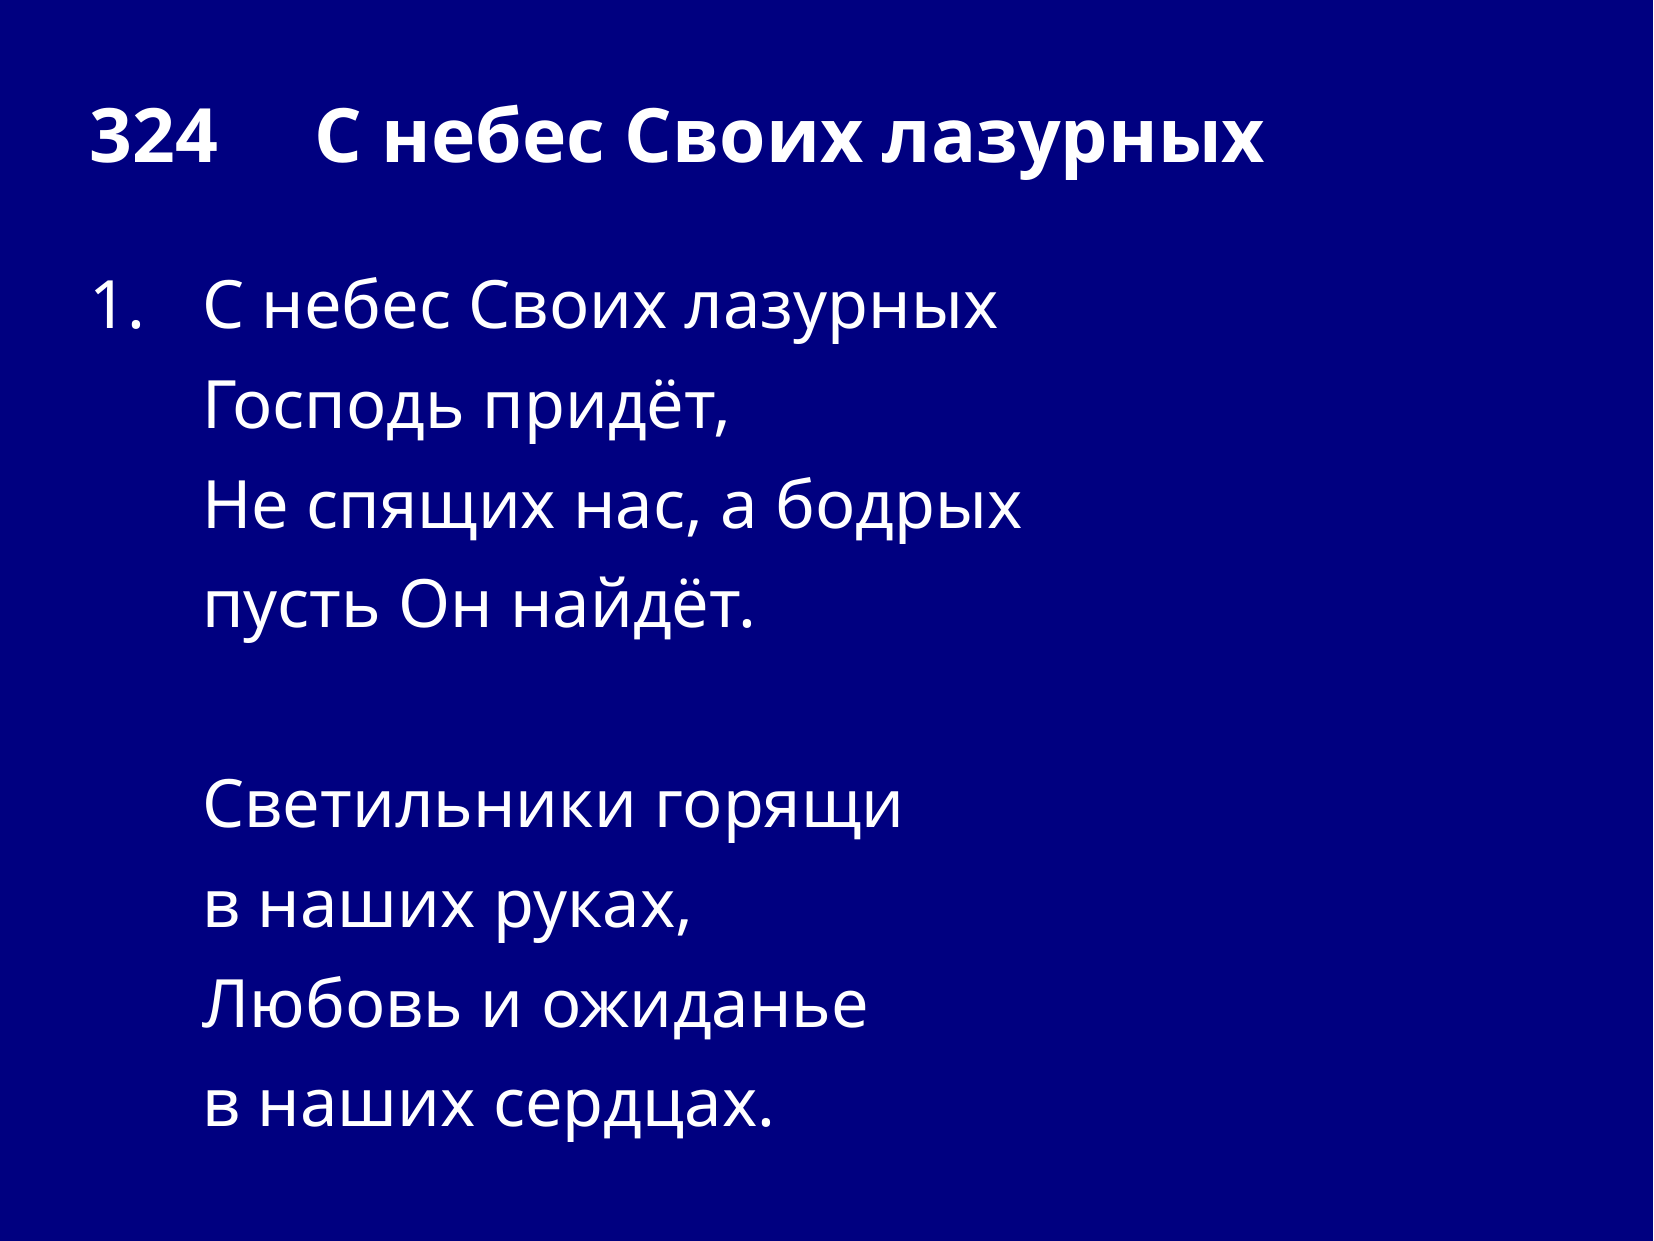

324	С небес Своих лазурных
1.	С небес Своих лазурных
	Господь придёт,
	Не спящих нас, а бодрых
	пусть Он найдёт.
	Светильники горящи
	в наших руках,
	Любовь и ожиданье
	в наших сердцах.